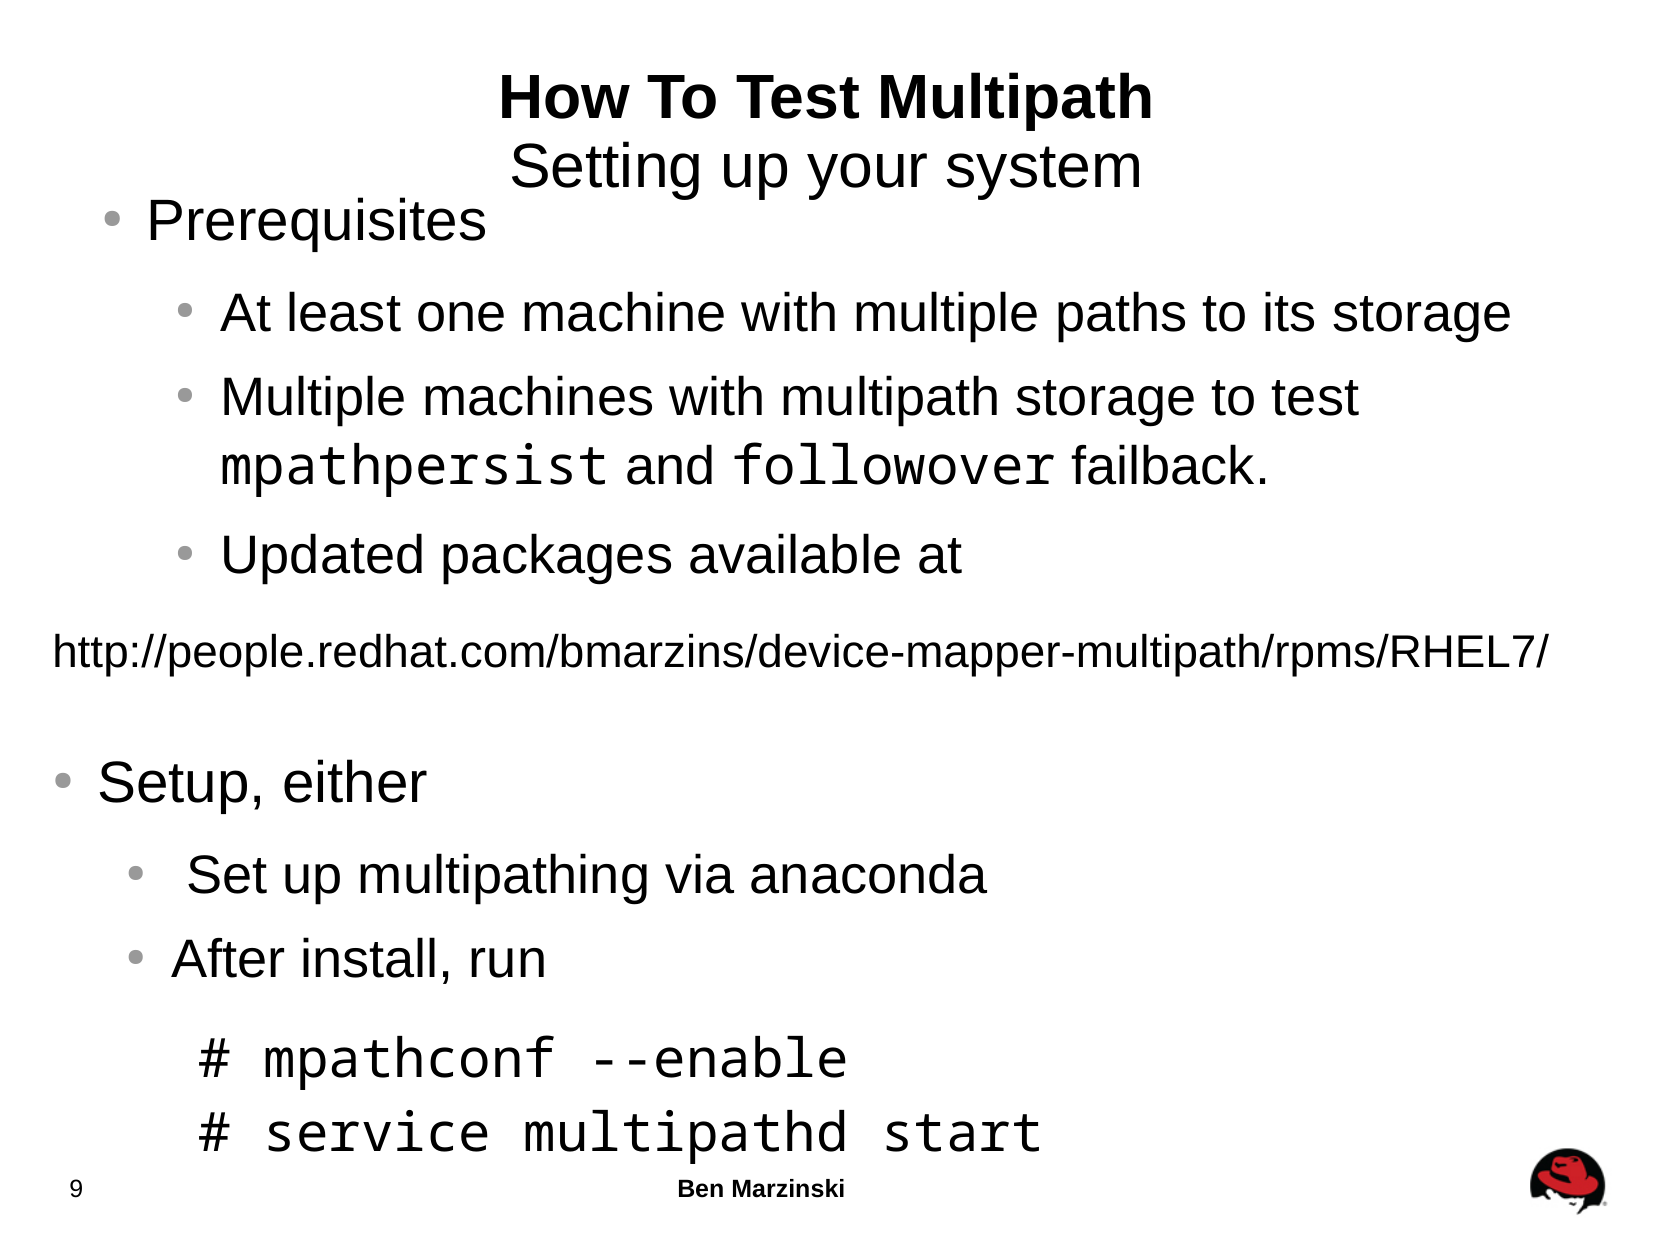

# How To Test Multipath Setting up your system
Prerequisites
At least one machine with multiple paths to its storage
Multiple machines with multipath storage to test mpathpersist and followover failback.
Updated packages available at
http://people.redhat.com/bmarzins/device-mapper-multipath/rpms/RHEL7/
Setup, either
 Set up multipathing via anaconda
After install, run
# mpathconf --enable
# service multipathd start